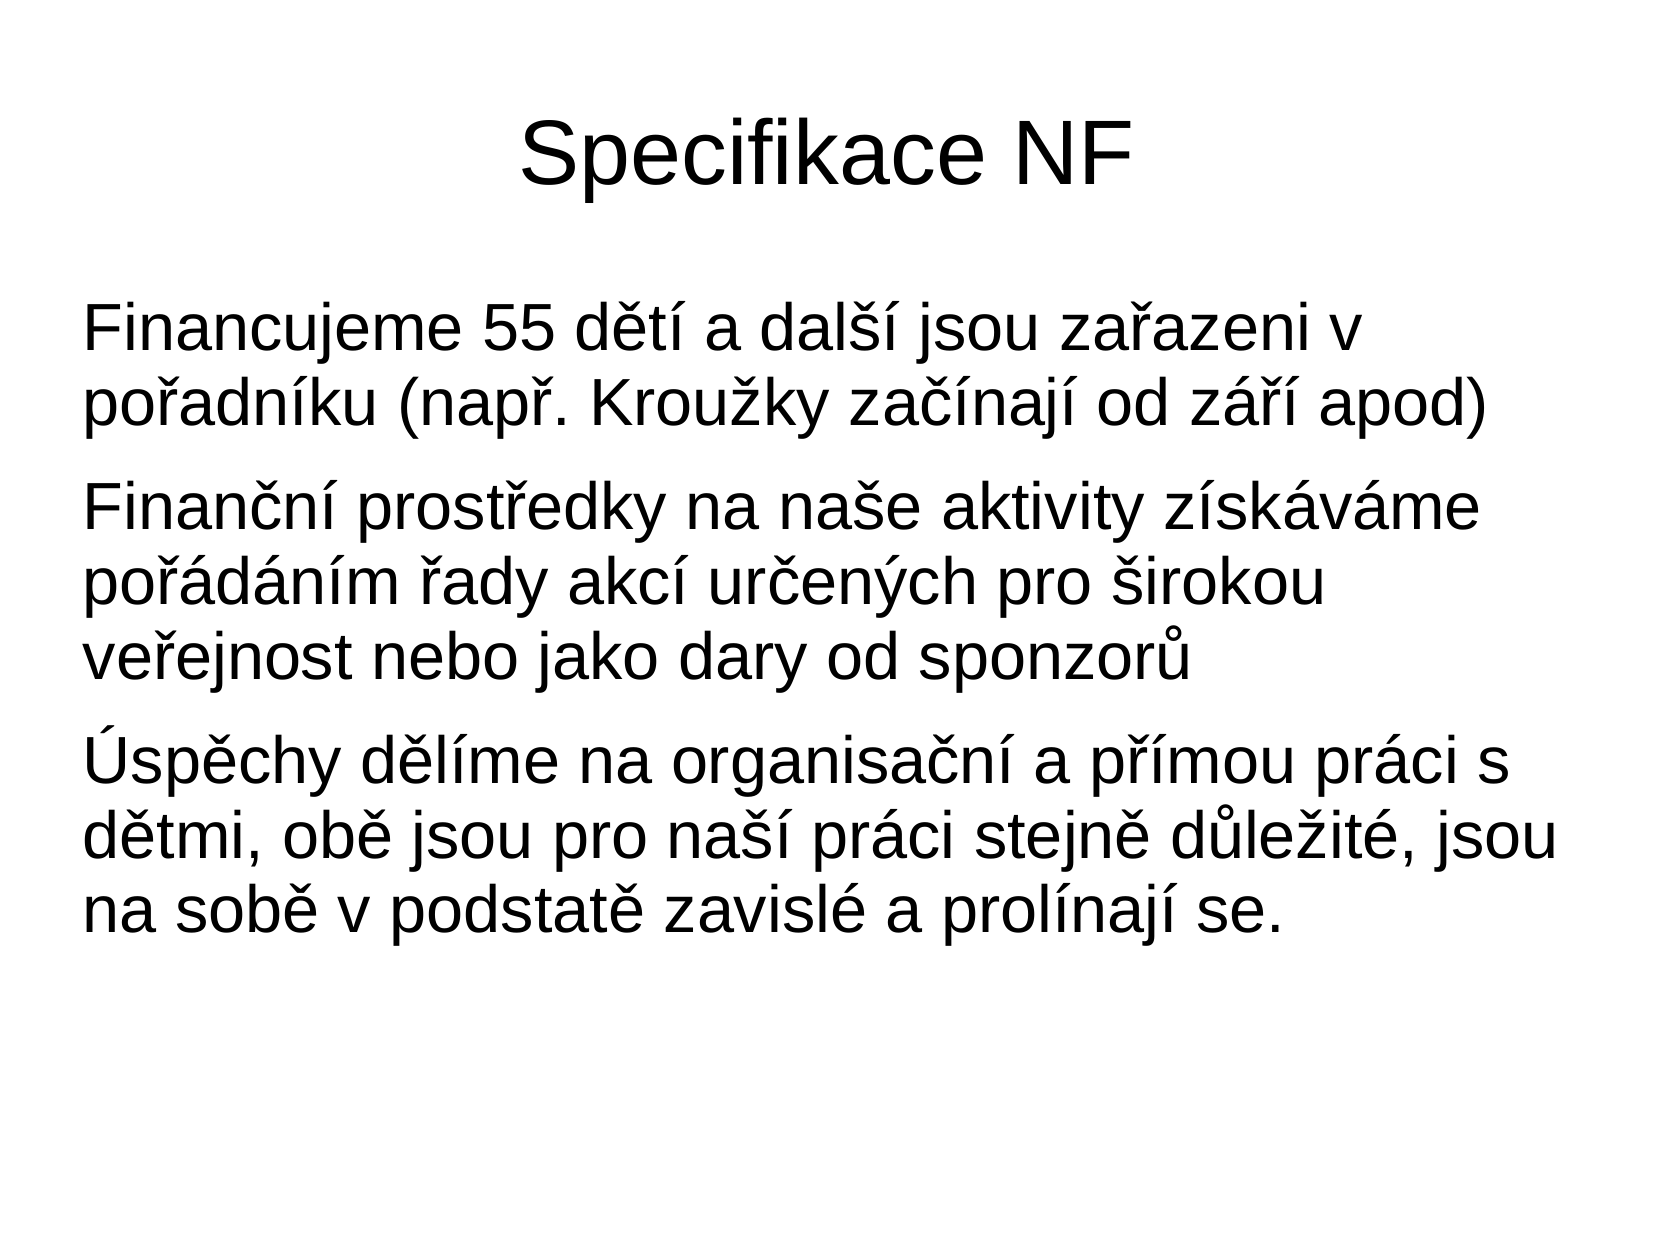

# Specifikace NF
Financujeme 55 dětí a další jsou zařazeni v pořadníku (např. Kroužky začínají od září apod)
Finanční prostředky na naše aktivity získáváme pořádáním řady akcí určených pro širokou veřejnost nebo jako dary od sponzorů
Úspěchy dělíme na organisační a přímou práci s dětmi, obě jsou pro naší práci stejně důležité, jsou na sobě v podstatě zavislé a prolínají se.